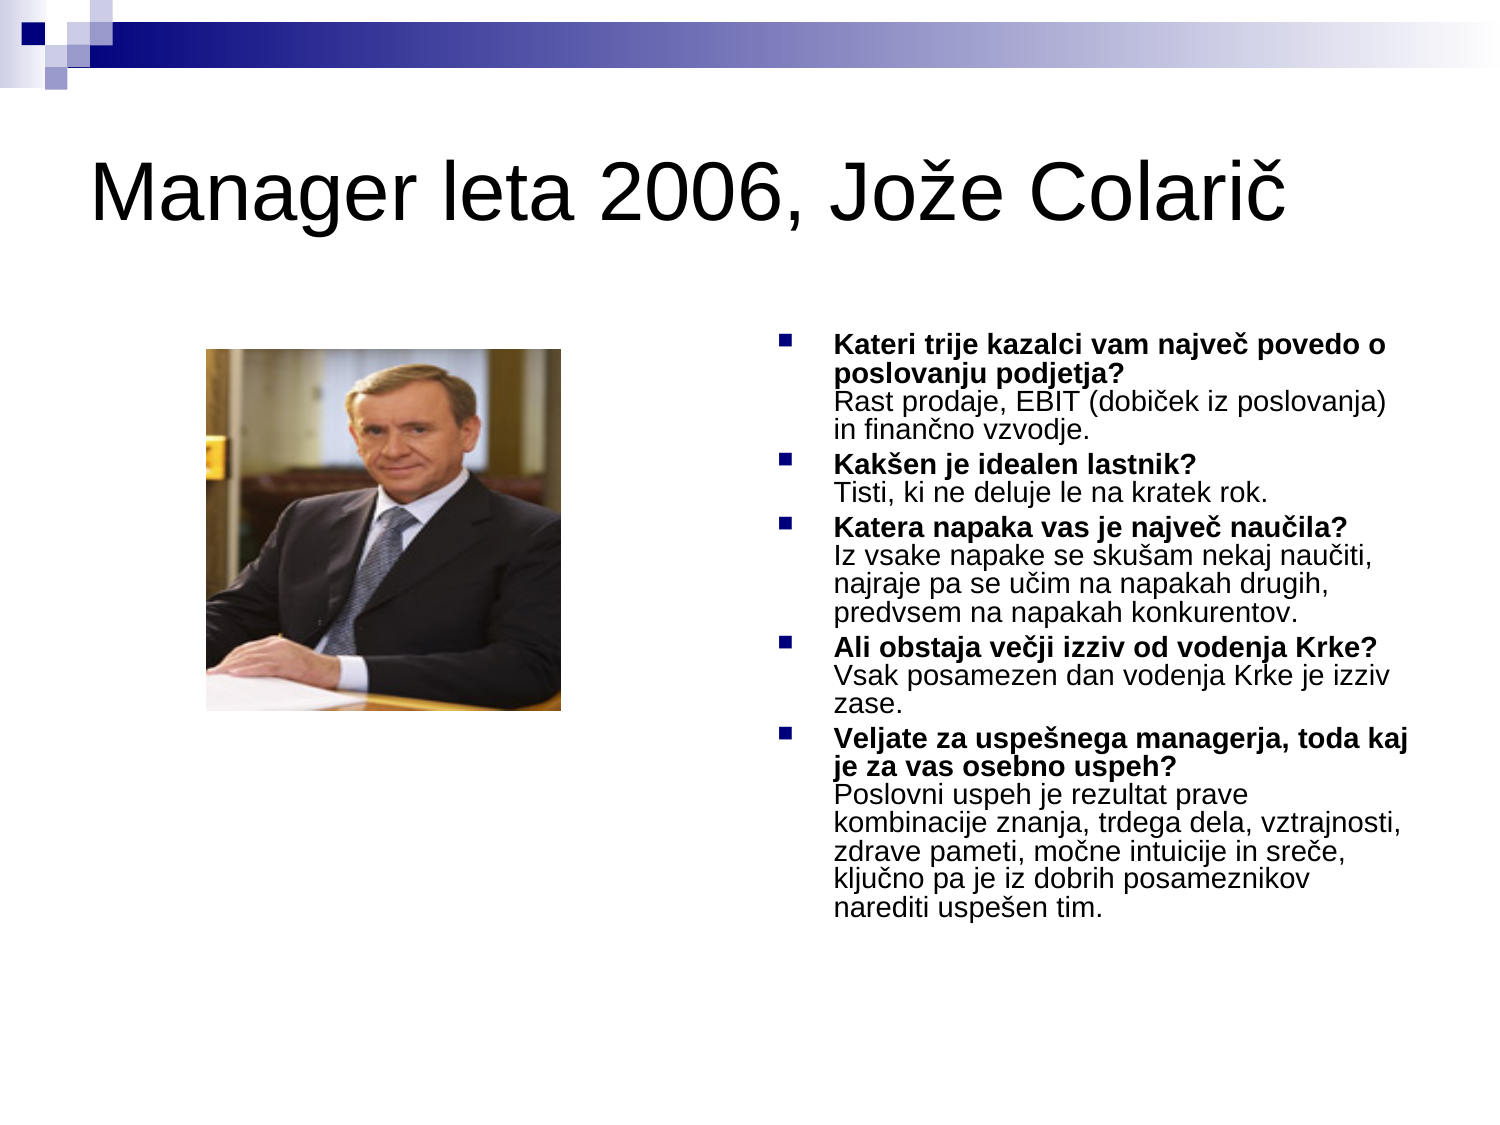

# Manager leta 2006, Jože Colarič
Kateri trije kazalci vam največ povedo o poslovanju podjetja?
Rast prodaje, EBIT (dobiček iz poslovanja) in finančno vzvodje.
Kakšen je idealen lastnik?
Tisti, ki ne deluje le na kratek rok.
Katera napaka vas je največ naučila?
Iz vsake napake se skušam nekaj naučiti, najraje pa se učim na napakah drugih, predvsem na napakah konkurentov.
Ali obstaja večji izziv od vodenja Krke?  
Vsak posamezen dan vodenja Krke je izziv zase.
Veljate za uspešnega managerja, toda kaj je za vas osebno uspeh?  
Poslovni uspeh je rezultat prave kombinacije znanja, trdega dela, vztrajnosti, zdrave pameti, močne intuicije in sreče, ključno pa je iz dobrih posameznikov narediti uspešen tim.